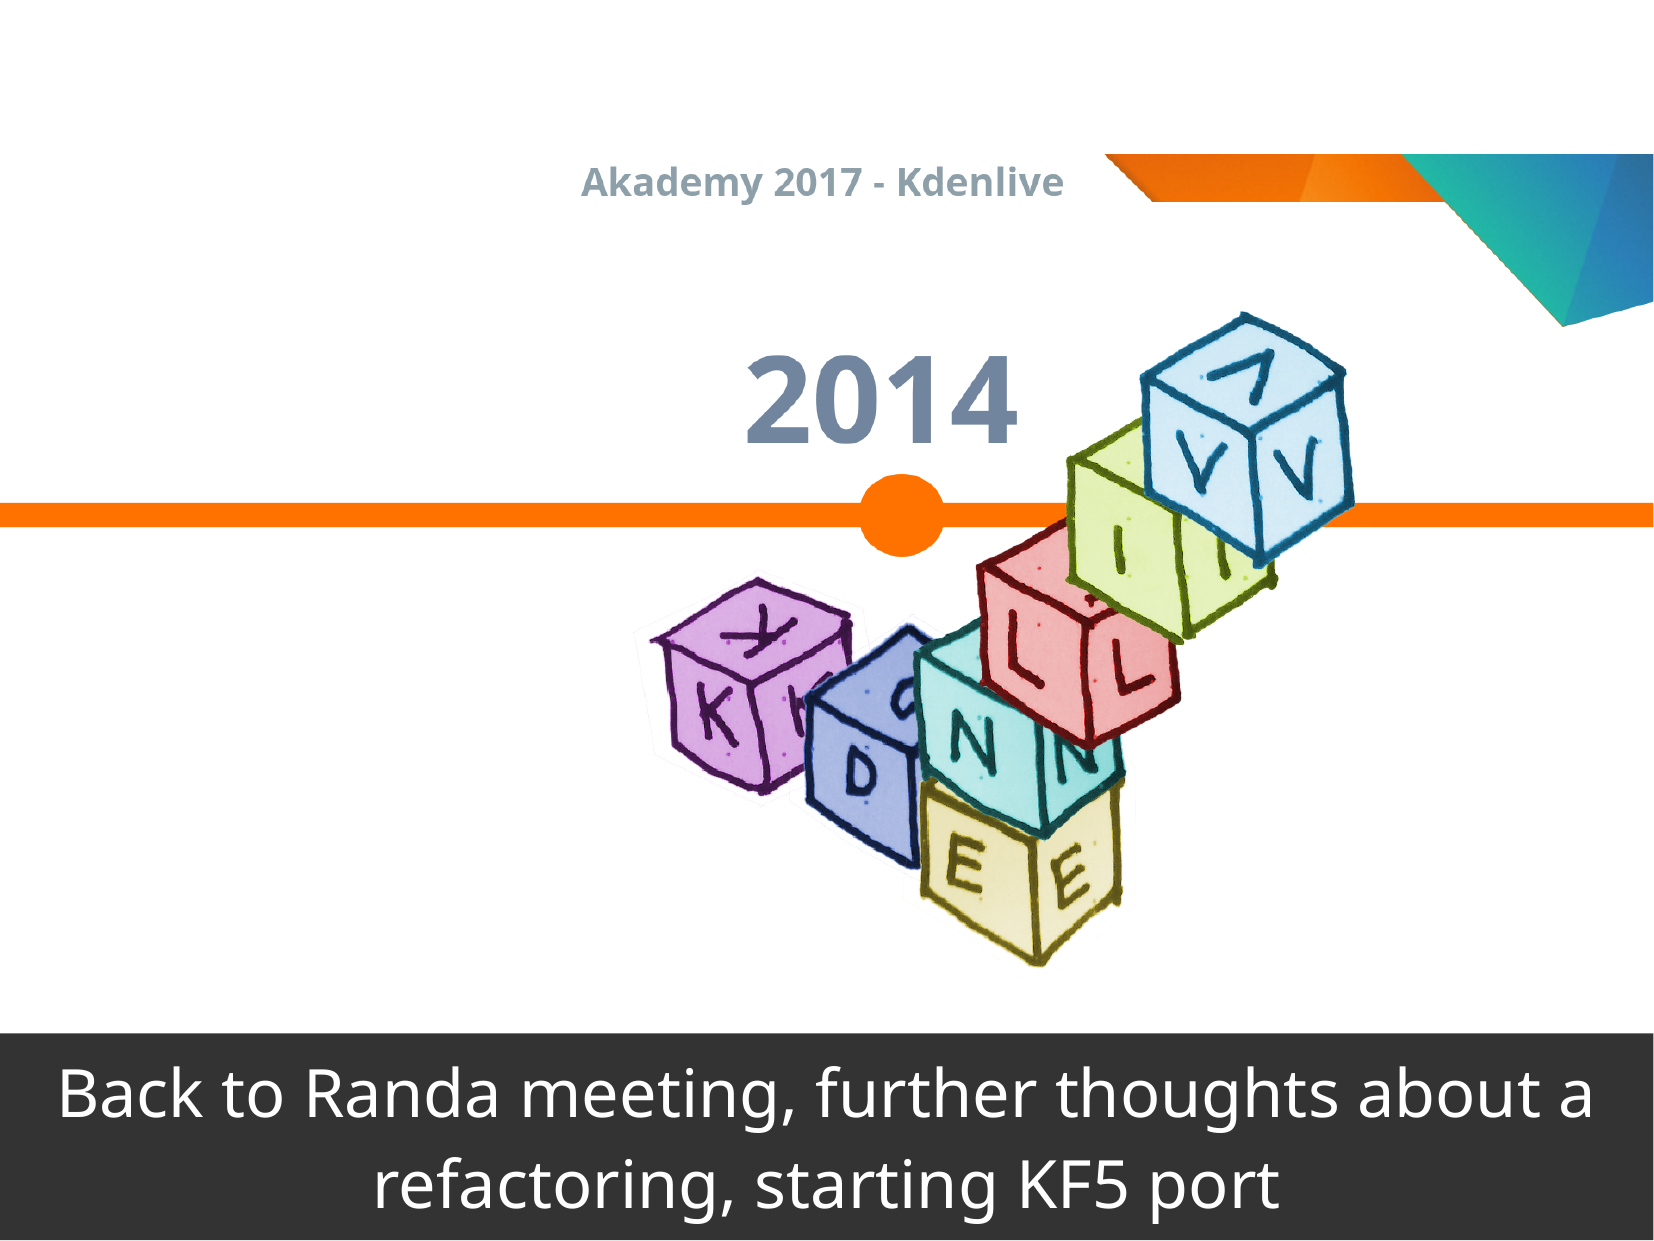

# Back to Randa meeting, further thoughts about a refactoring, starting KF5 port